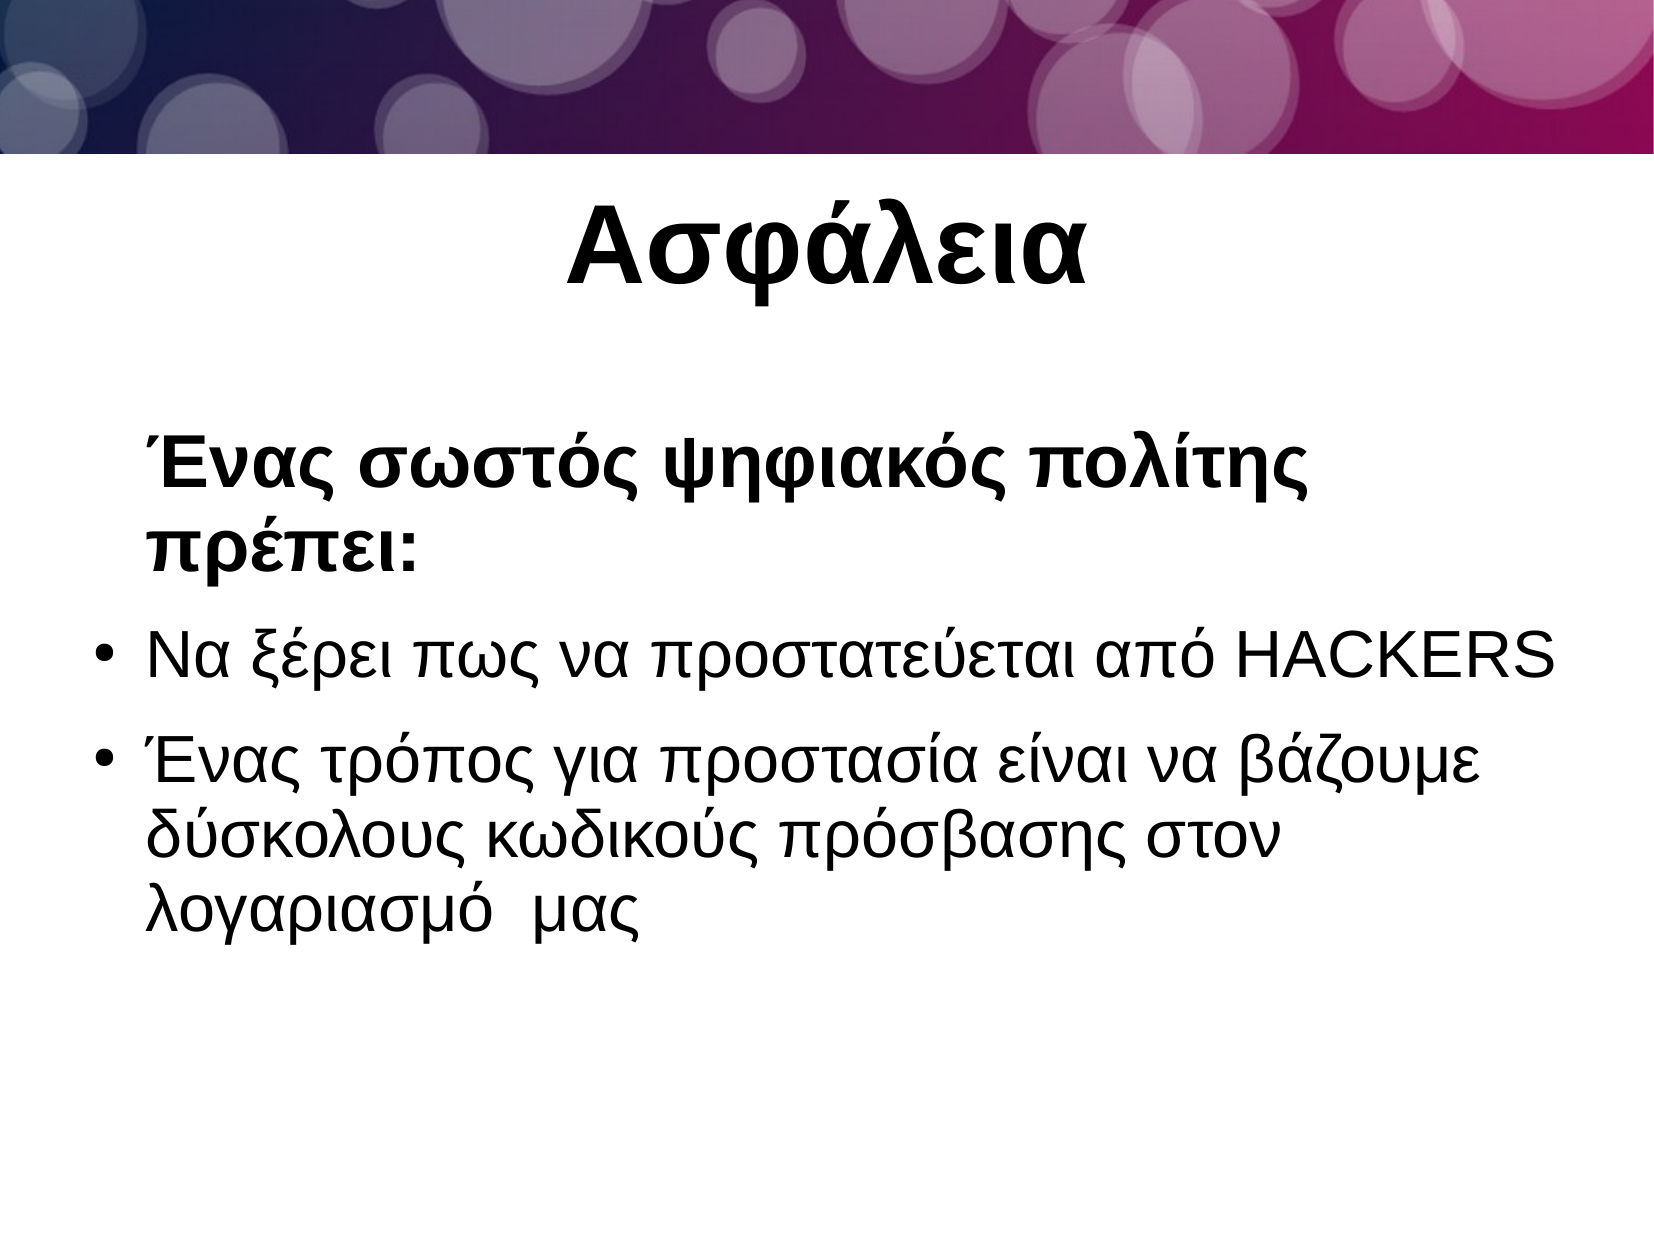

# Ασφάλεια
Ένας σωστός ψηφιακός πολίτης πρέπει:
Nα ξέρει πως να προστατεύεται από HACKERS
Ένας τρόπος για προστασία είναι να βάζουμε δύσκολους κωδικούς πρόσβασης στον λογαριασμό μας